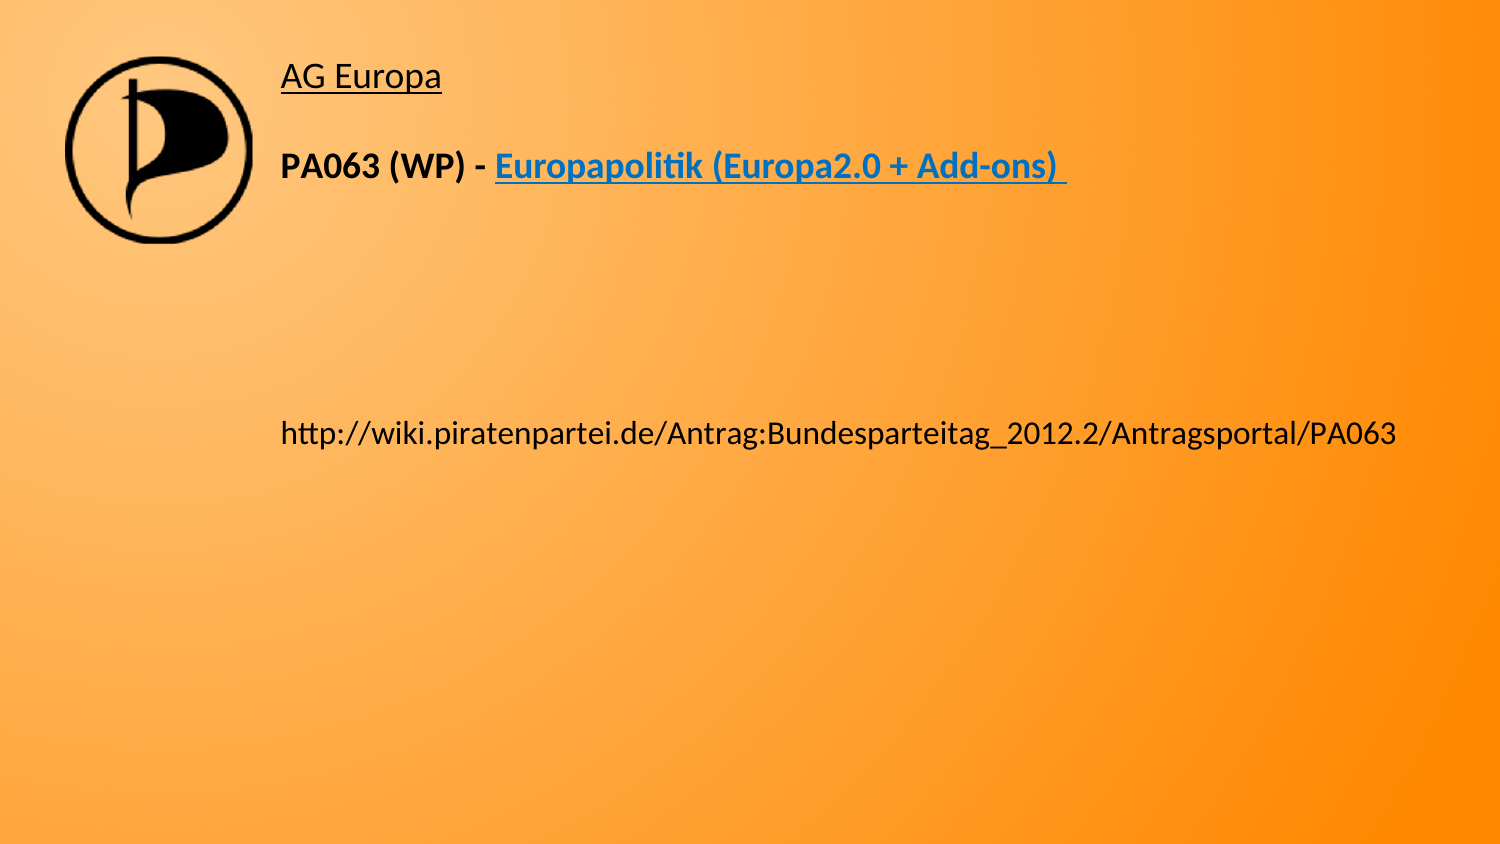

AG Europa
PA063 (WP) - Europapolitik (Europa2.0 + Add-ons)
http://wiki.piratenpartei.de/Antrag:Bundesparteitag_2012.2/Antragsportal/PA063